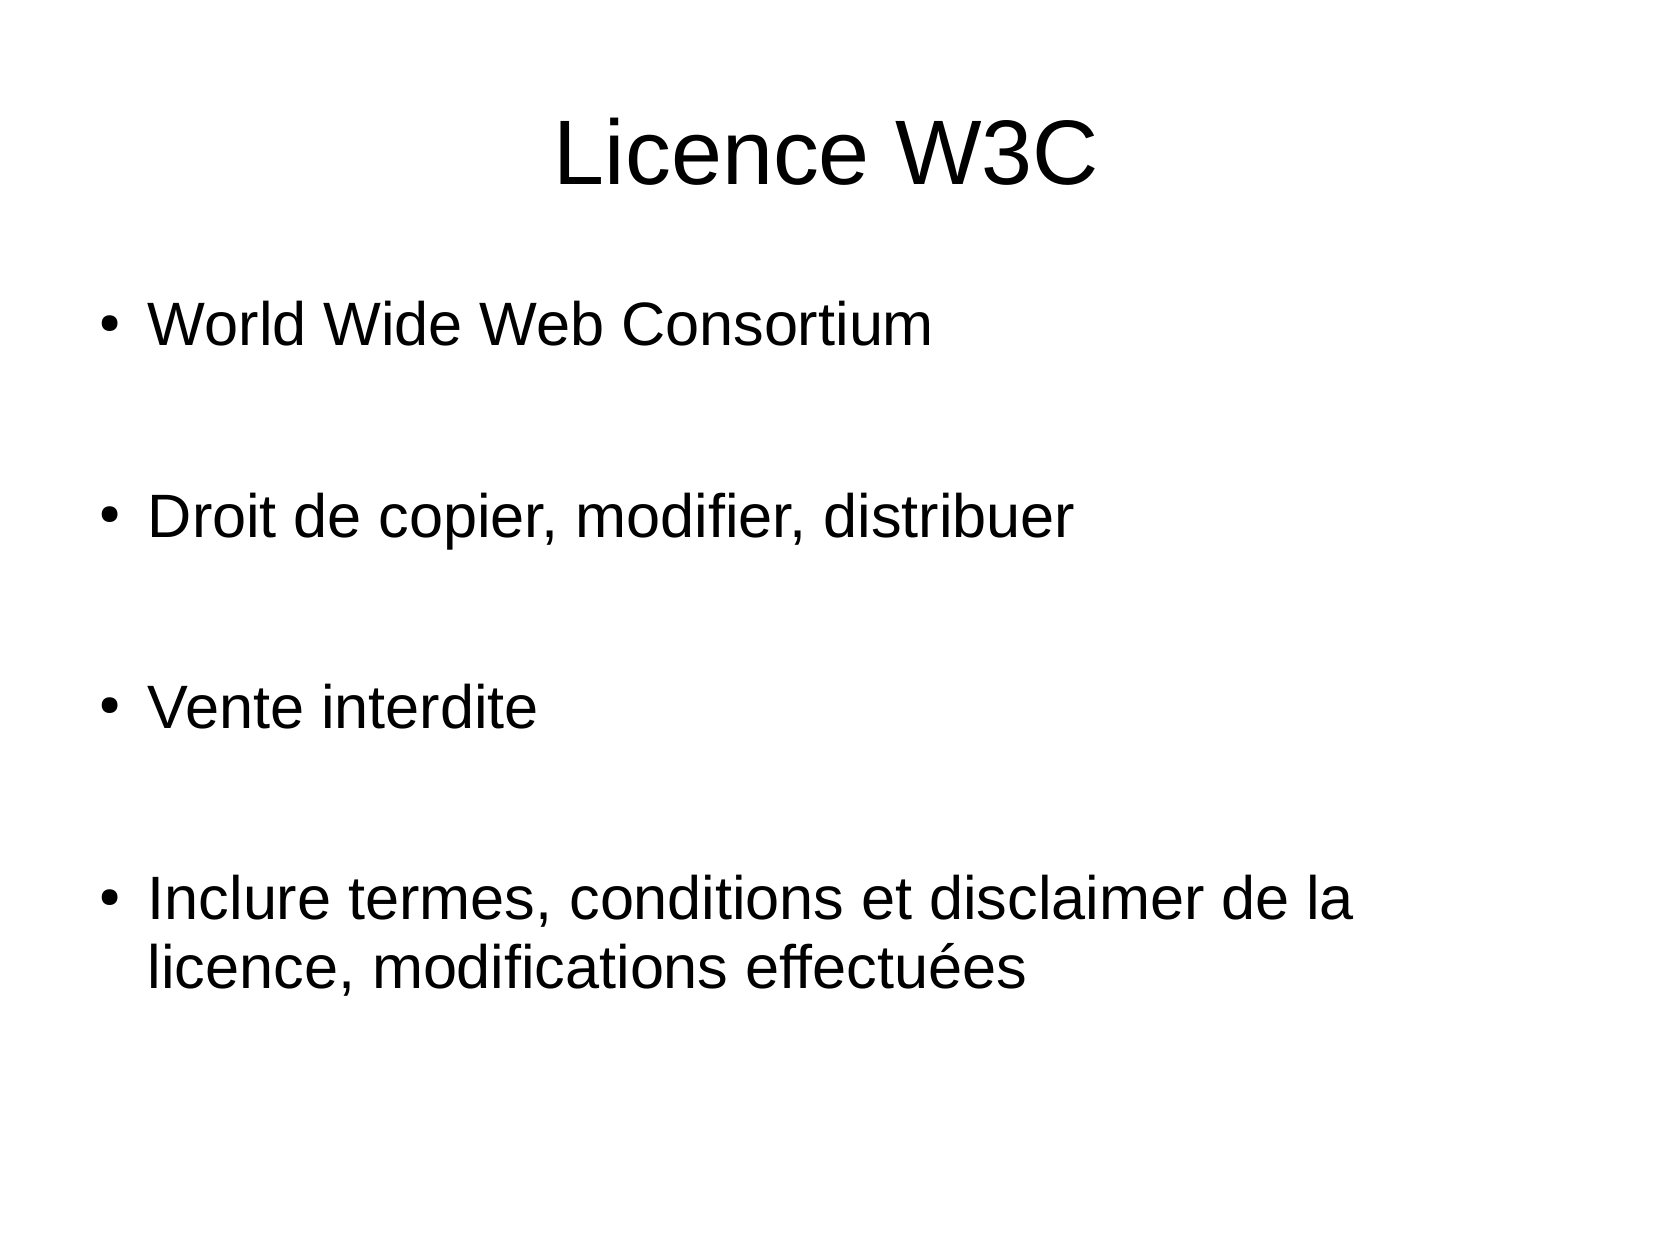

# Licence W3C
World Wide Web Consortium
Droit de copier, modifier, distribuer
Vente interdite
Inclure termes, conditions et disclaimer de la licence, modifications effectuées